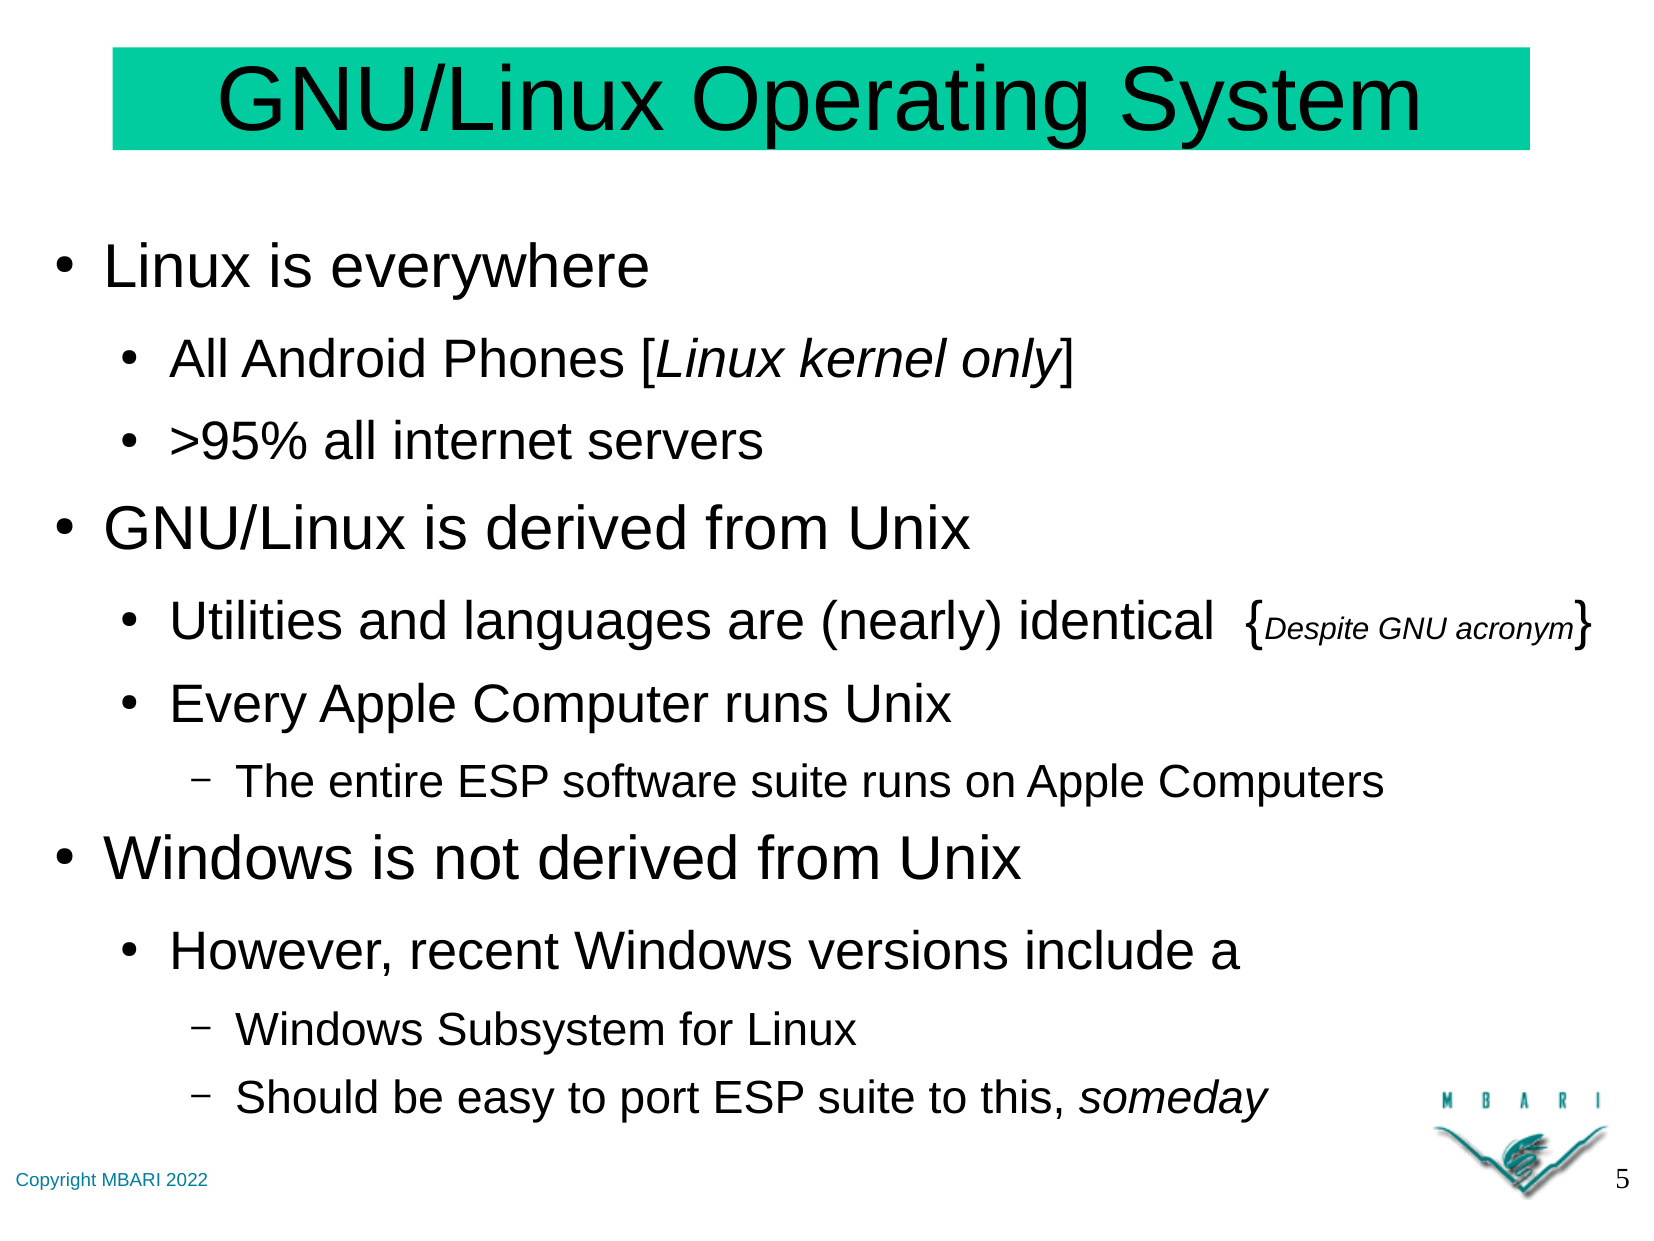

# GNU/Linux Operating System
Linux is everywhere
All Android Phones [Linux kernel only]
>95% all internet servers
GNU/Linux is derived from Unix
Utilities and languages are (nearly) identical {Despite GNU acronym}
Every Apple Computer runs Unix
The entire ESP software suite runs on Apple Computers
Windows is not derived from Unix
However, recent Windows versions include a
Windows Subsystem for Linux
Should be easy to port ESP suite to this, someday